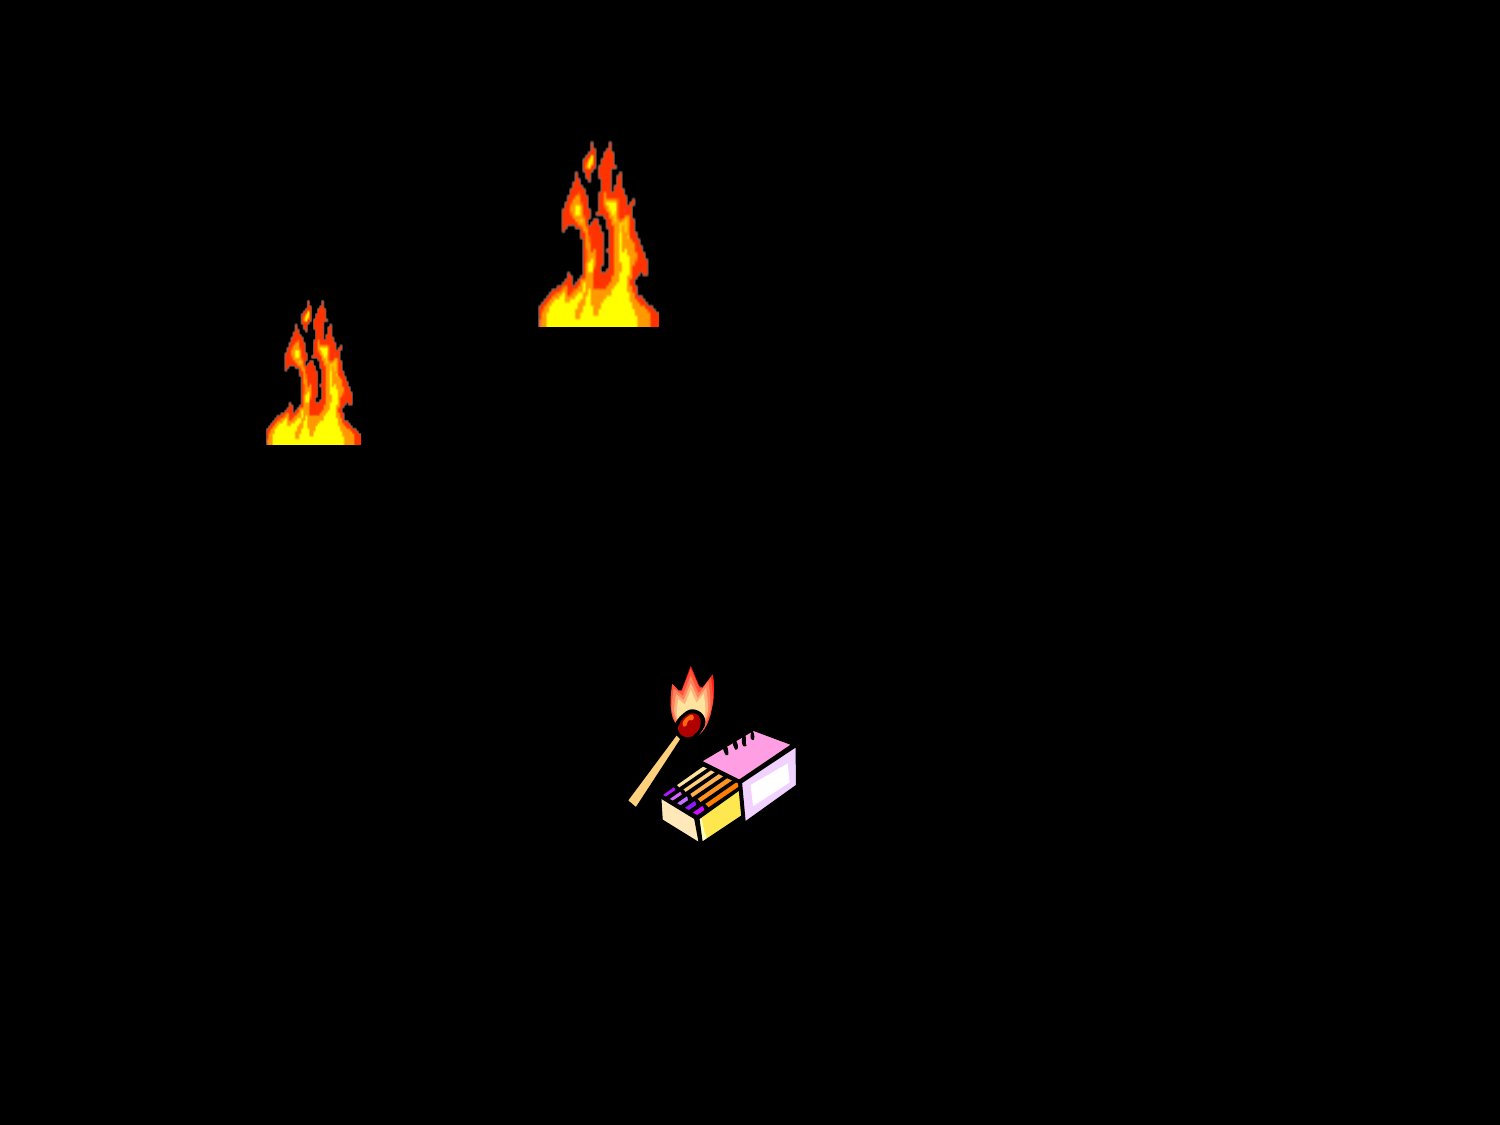

# А лисички Взяли спички, К морю синему пошли, Море синее зажгли.